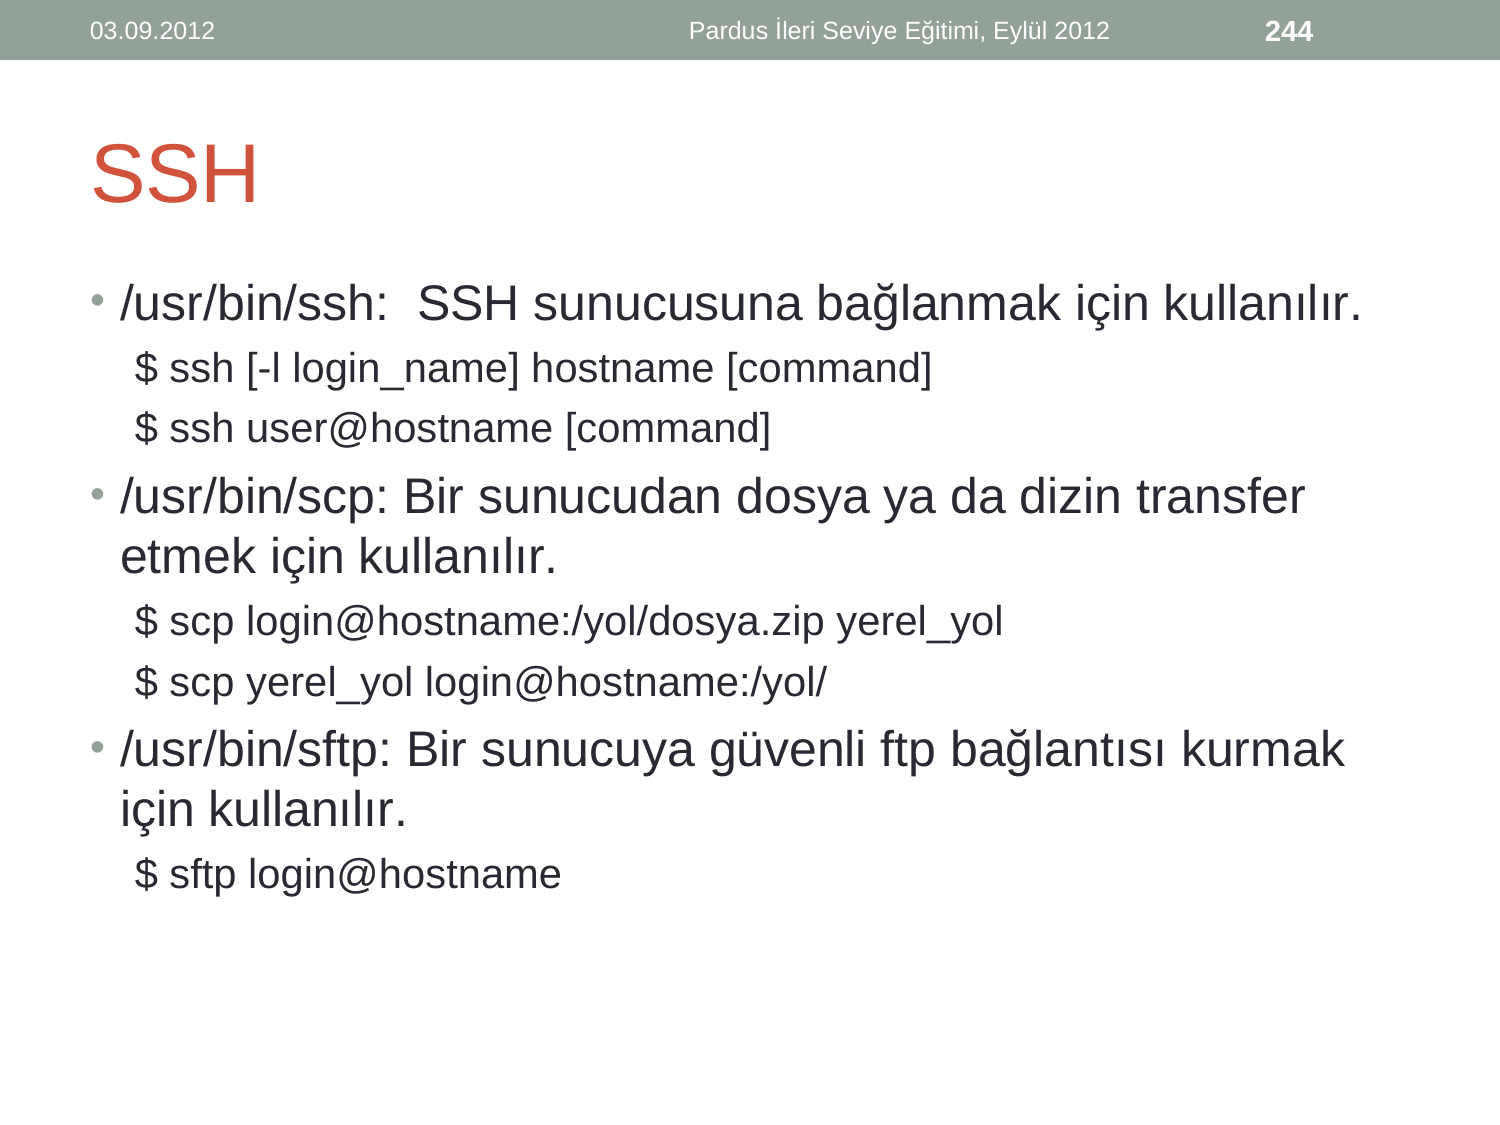

03.09.2012
Pardus İleri Seviye Eğitimi, Eylül 2012
# SSH
/usr/bin/ssh: SSH sunucusuna bağlanmak için kullanılır.
$ ssh [-l login_name] hostname [command]
$ ssh user@hostname [command]
/usr/bin/scp: Bir sunucudan dosya ya da dizin transfer etmek için kullanılır.
$ scp login@hostname:/yol/dosya.zip yerel_yol
$ scp yerel_yol login@hostname:/yol/
/usr/bin/sftp: Bir sunucuya güvenli ftp bağlantısı kurmak için kullanılır.
$ sftp login@hostname